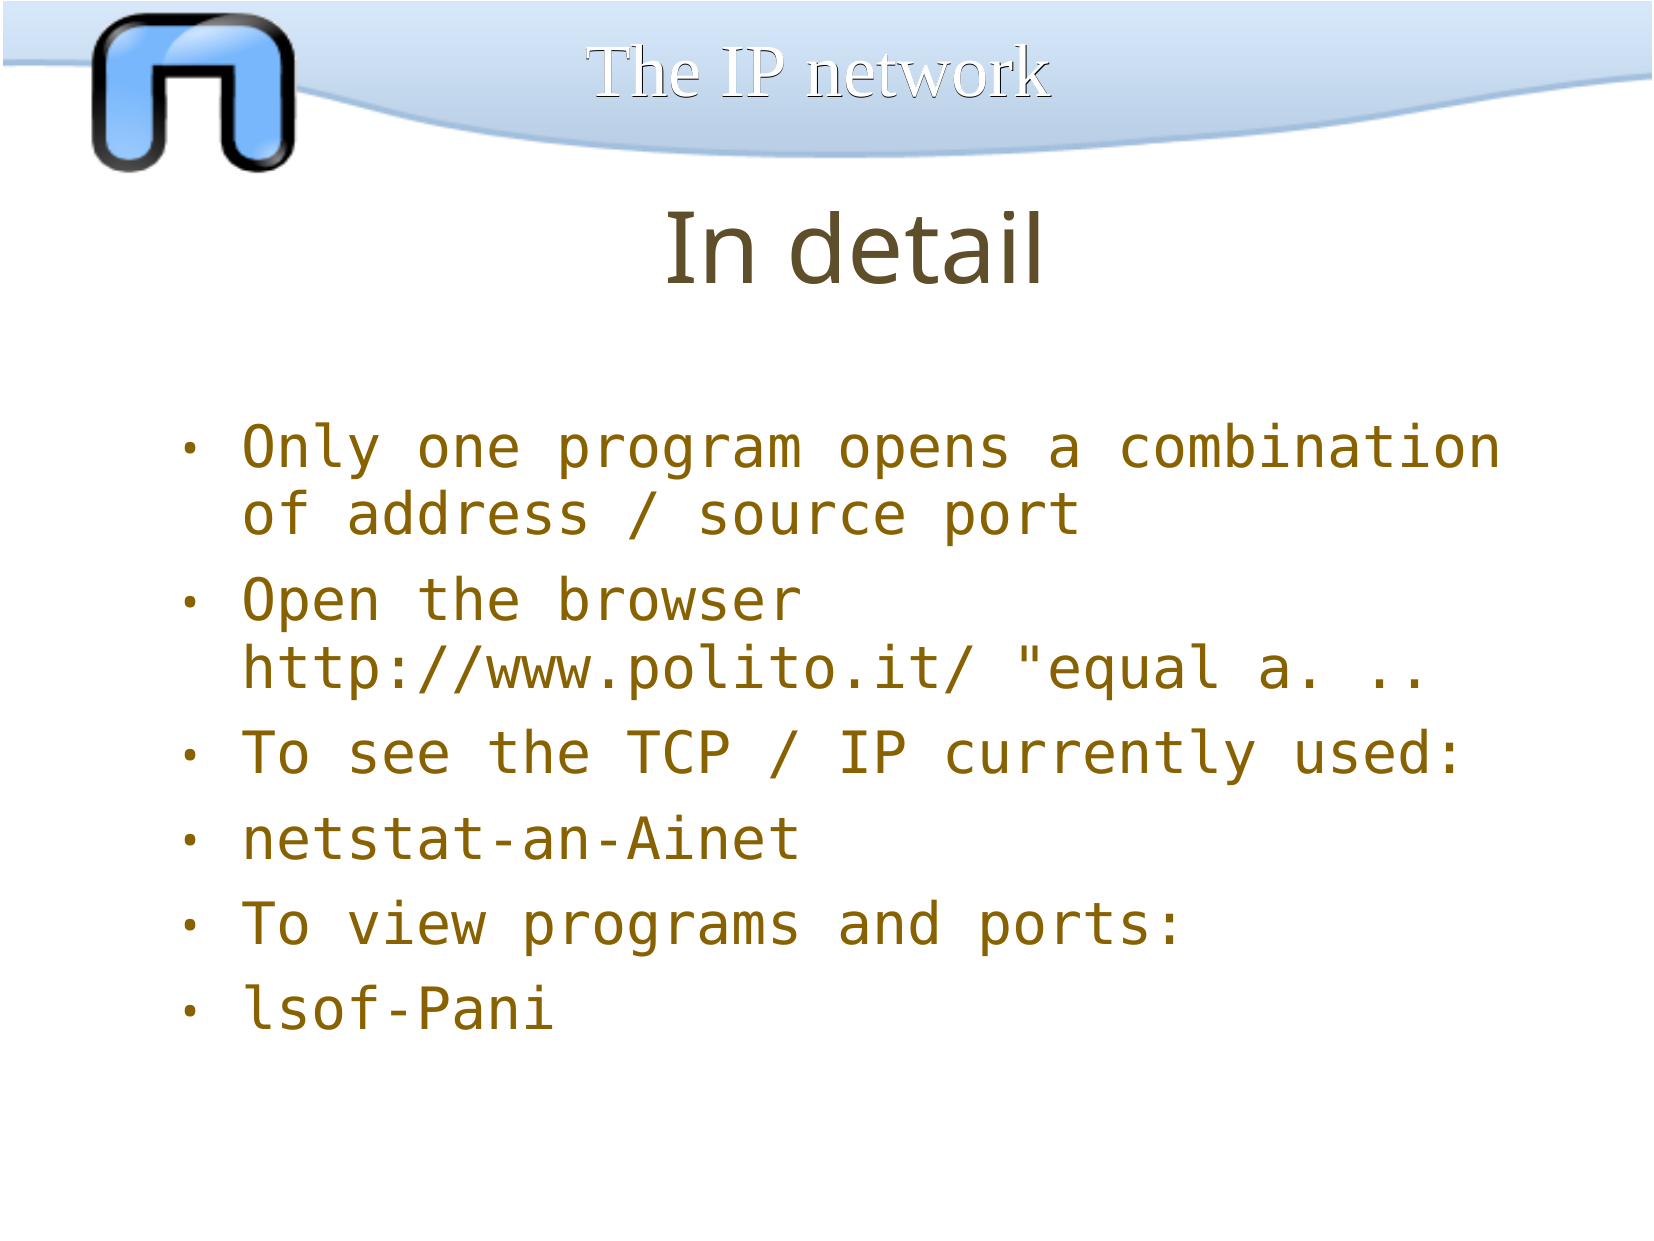

The IP network
# In detail
Only one program opens a combination of address / source port
Open the browser http://www.polito.it/ "equal a. ..
To see the TCP / IP currently used:
netstat-an-Ainet
To view programs and ports:
lsof-Pani